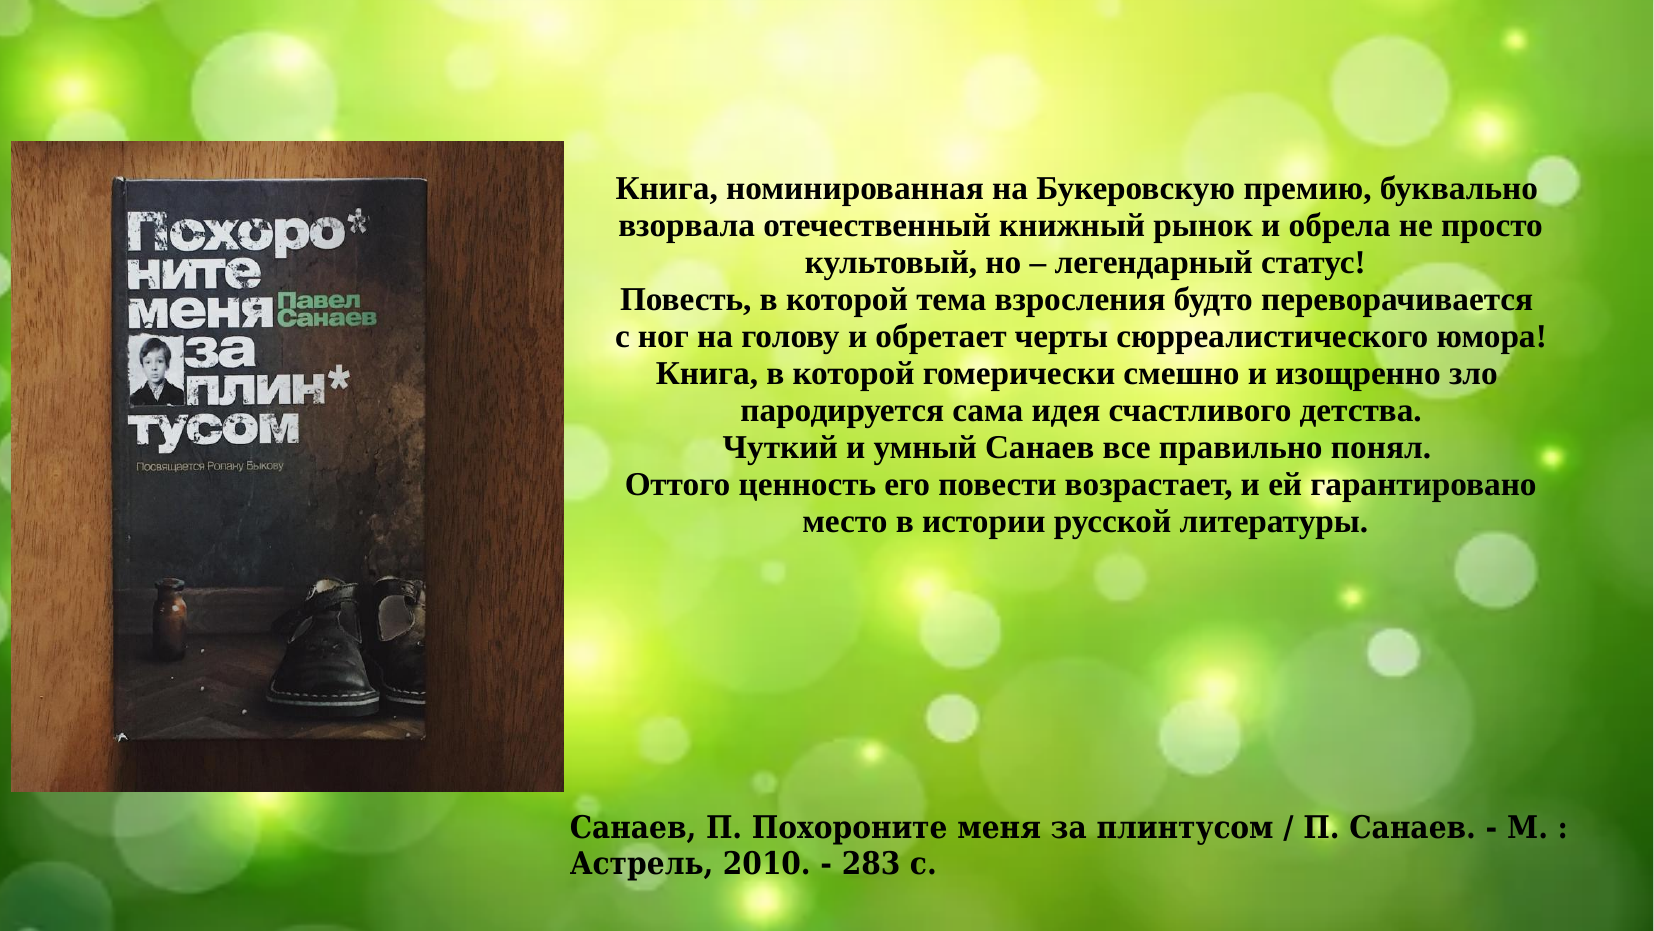

Книга, номинированная на Букеровскую премию, буквально
взорвала отечественный книжный рынок и обрела не просто
 культовый, но – легендарный статус!
Повесть, в которой тема взросления будто переворачивается
с ног на голову и обретает черты сюрреалистического юмора!
Книга, в которой гомерически смешно и изощренно зло
пародируется сама идея счастливого детства.
Чуткий и умный Санаев все правильно понял.
Оттого ценность его повести возрастает, и ей гарантировано
 место в истории русской литературы.
Санаев, П. Похороните меня за плинтусом / П. Санаев. - М. : Астрель, 2010. - 283 с.